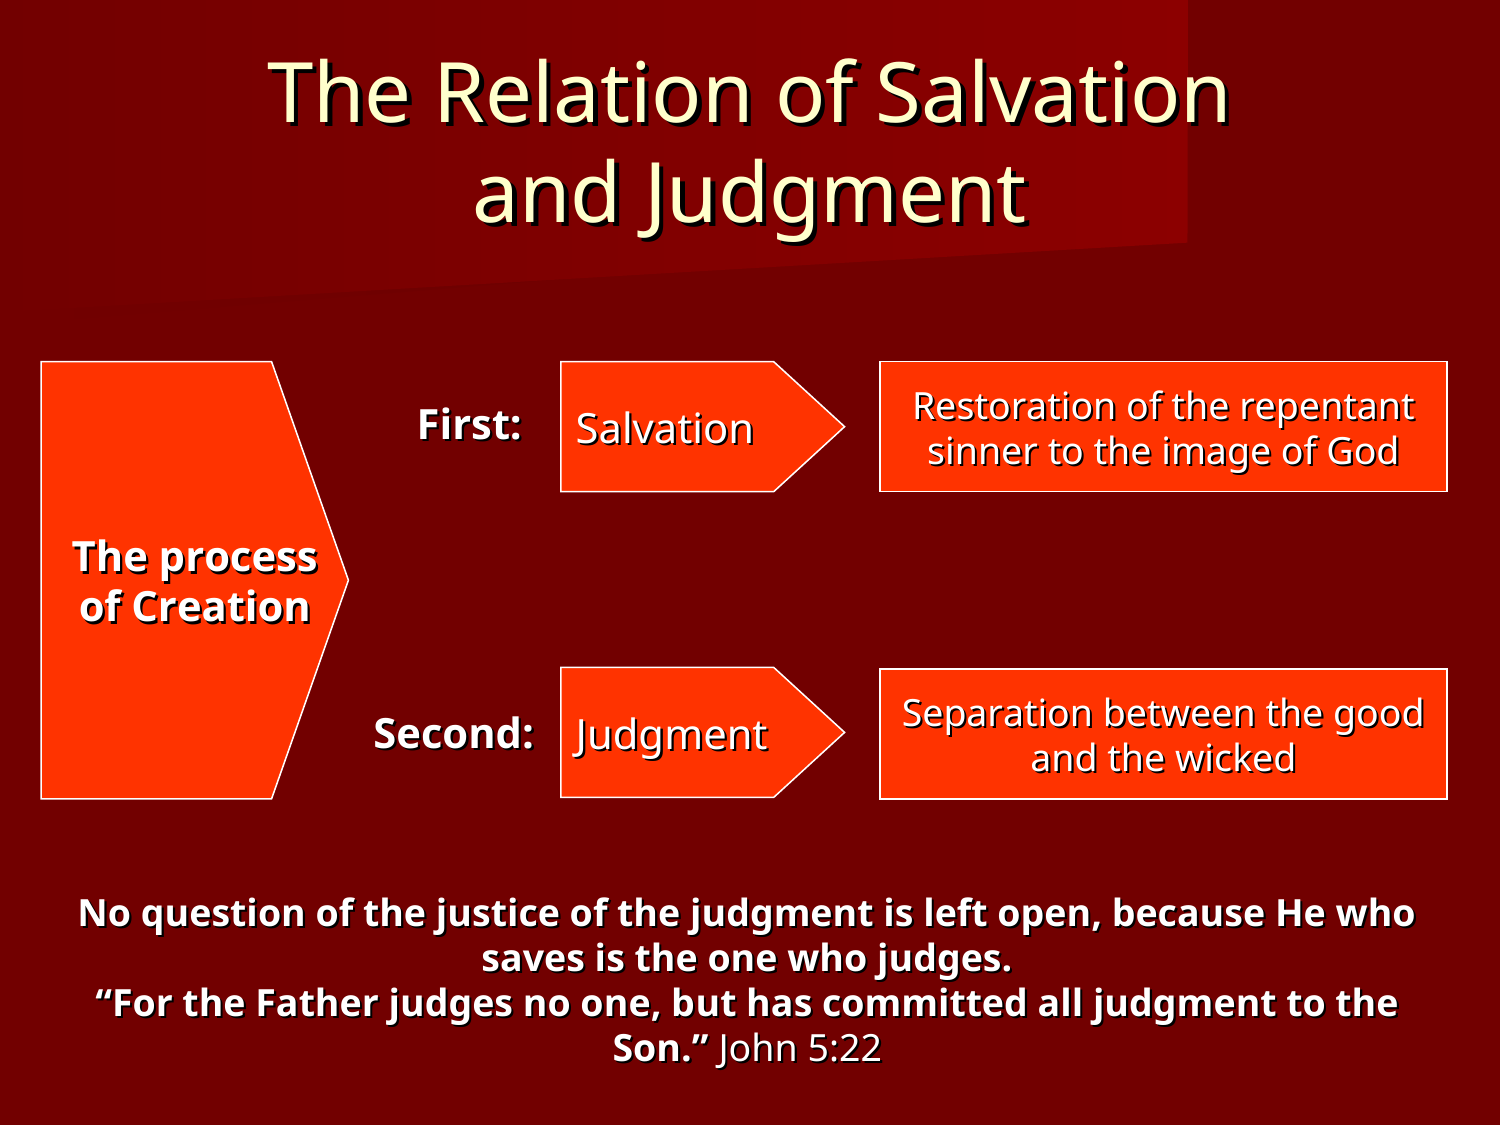

# The Relation of Salvation and Judgment
The process of Creation
Salvation
Restoration of the repentant sinner to the image of God
First:
Judgment
Separation between the good and the wicked
Second:
No question of the justice of the judgment is left open, because He who saves is the one who judges.
“For the Father judges no one, but has committed all judgment to the Son.” John 5:22